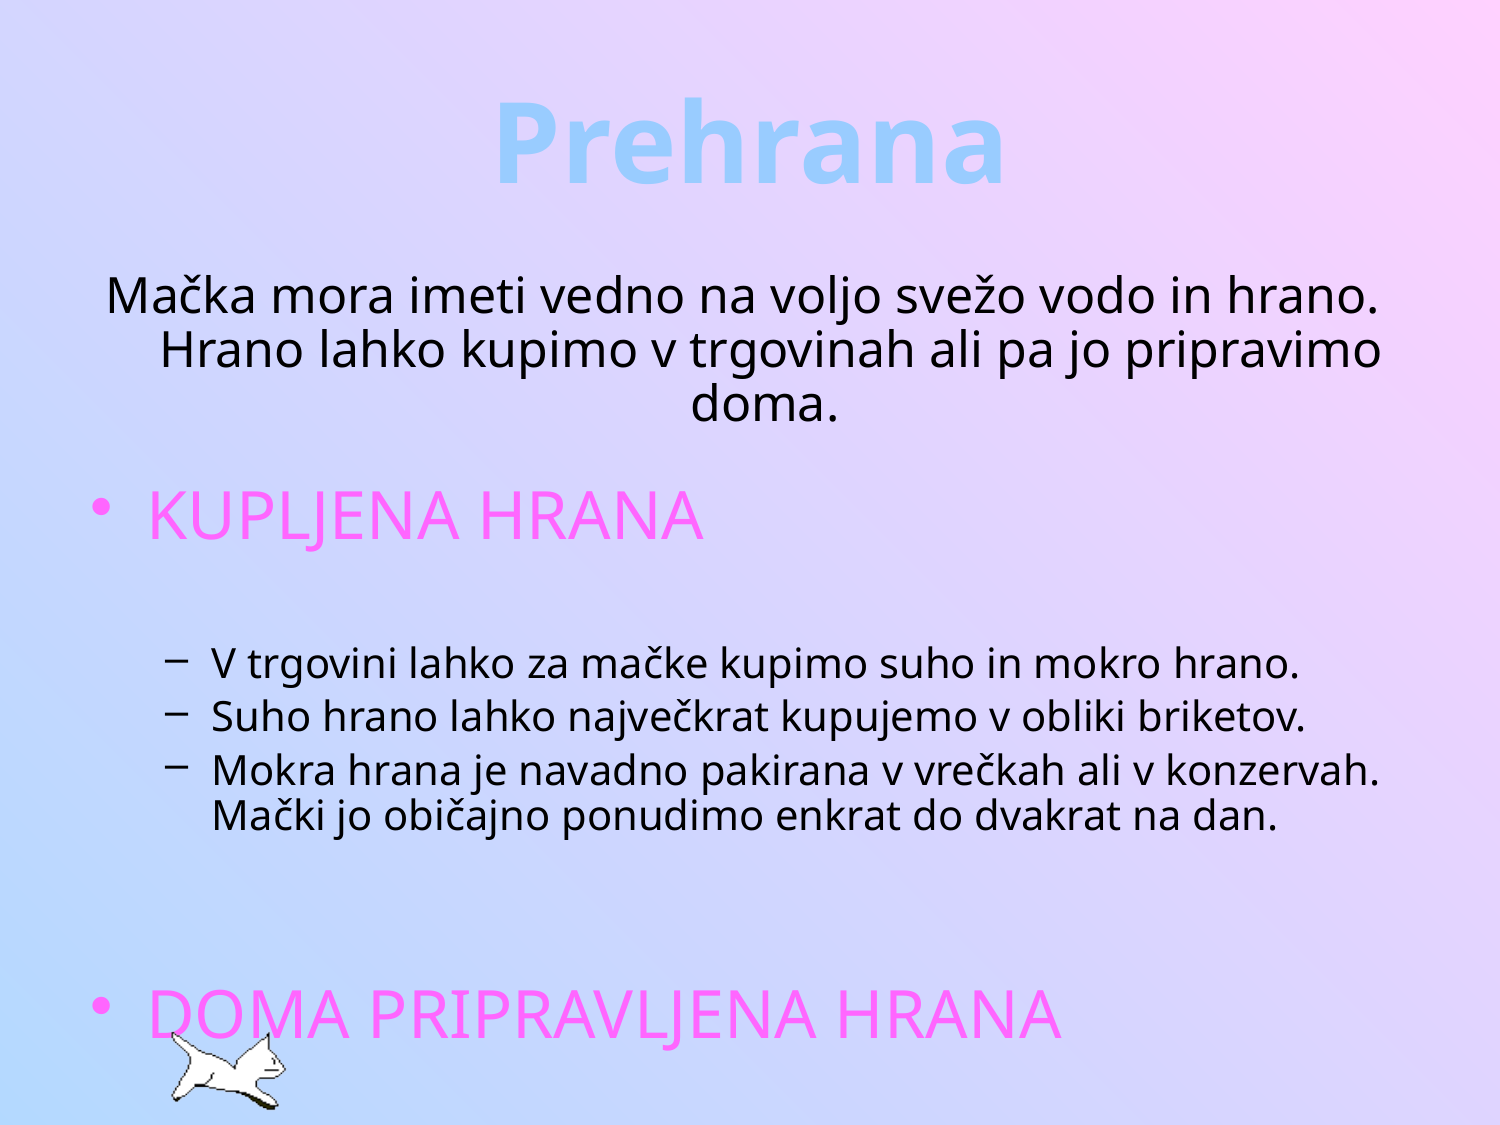

# Prehrana
Mačka mora imeti vedno na voljo svežo vodo in hrano. Hrano lahko kupimo v trgovinah ali pa jo pripravimo doma.
KUPLJENA HRANA
V trgovini lahko za mačke kupimo suho in mokro hrano.
Suho hrano lahko največkrat kupujemo v obliki briketov.
Mokra hrana je navadno pakirana v vrečkah ali v konzervah. Mački jo običajno ponudimo enkrat do dvakrat na dan.
DOMA PRIPRAVLJENA HRANA